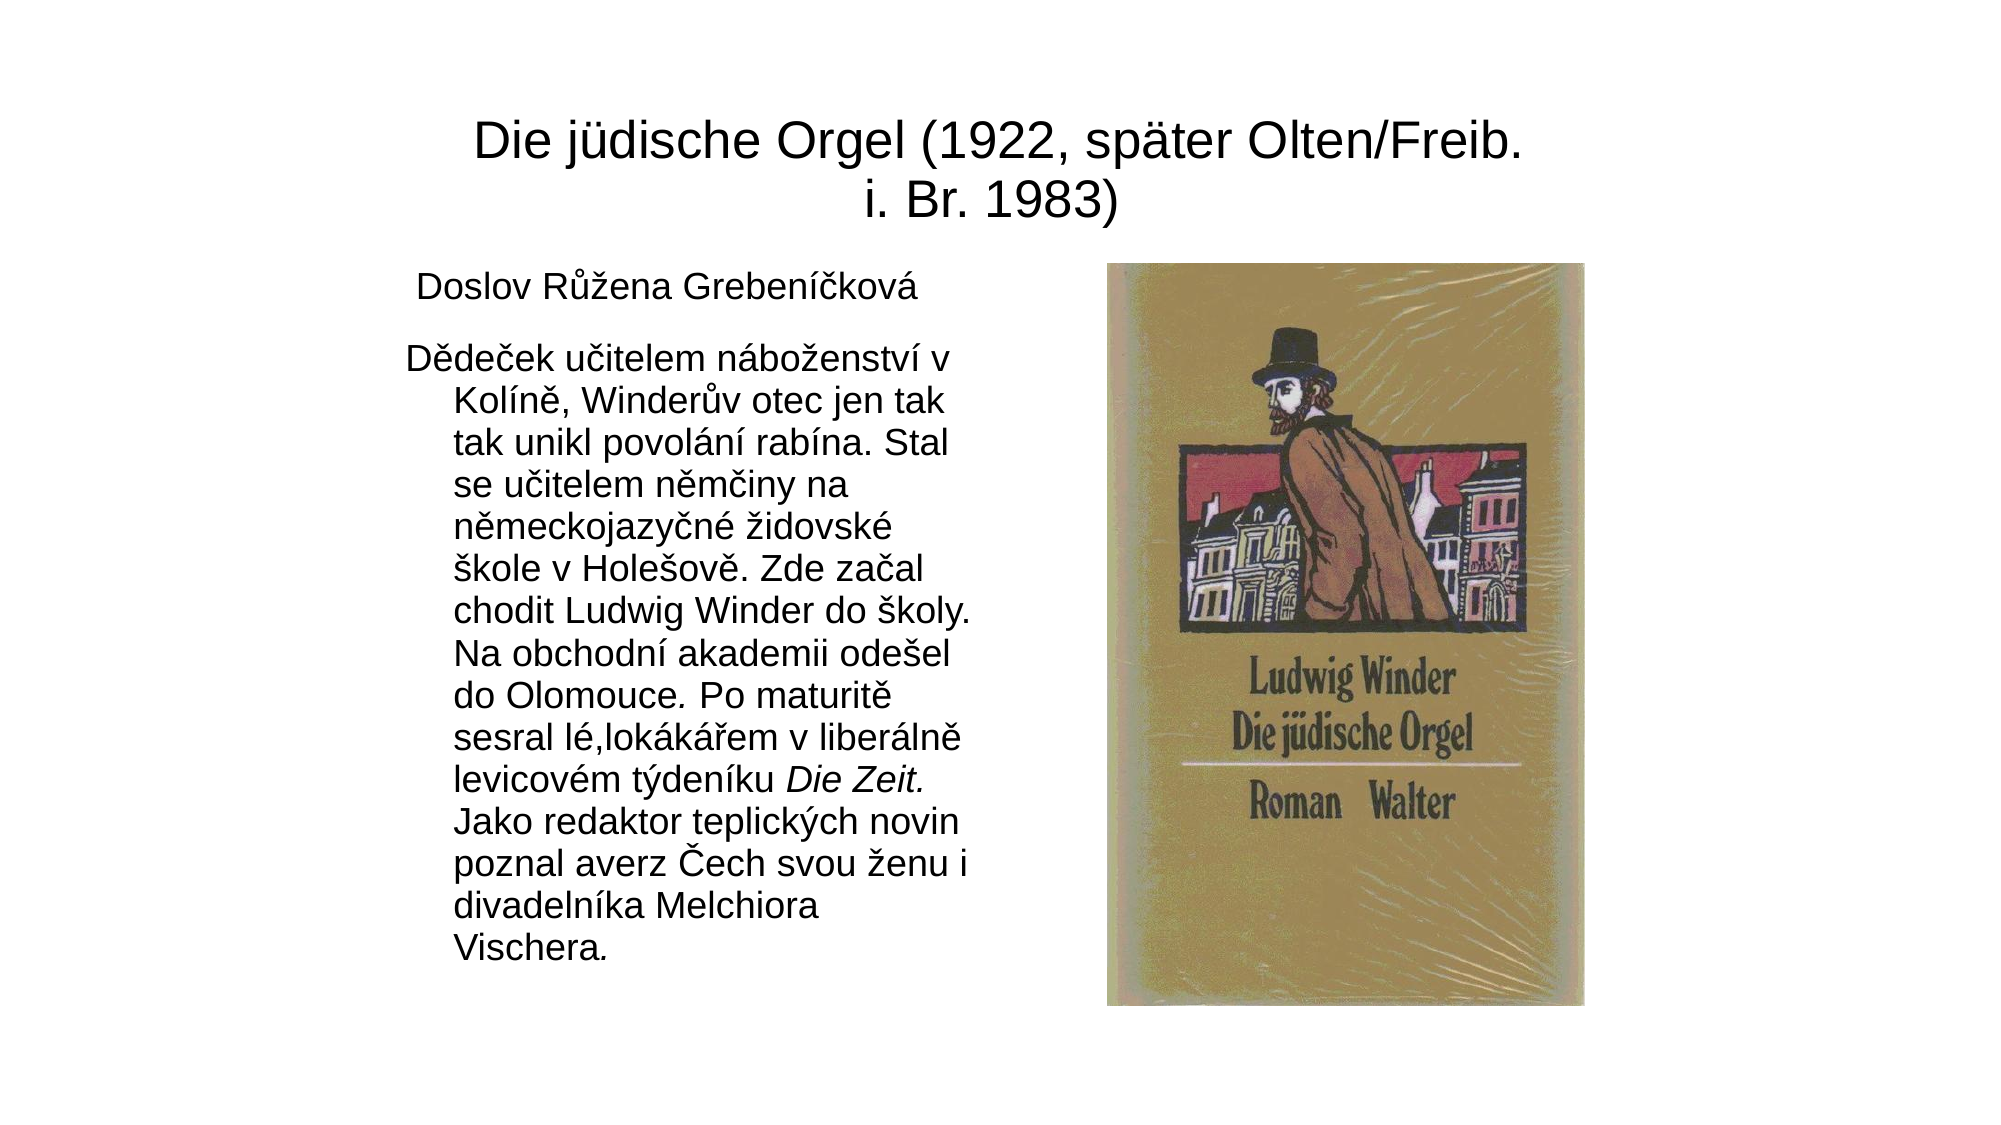

# Die jüdische Orgel (1922, später Olten/Freib. i. Br. 1983)
 Doslov Růžena Grebeníčková
Dědeček učitelem náboženství v Kolíně, Winderův otec jen tak tak unikl povolání rabína. Stal se učitelem němčiny na německojazyčné židovské škole v Holešově. Zde začal chodit Ludwig Winder do školy. Na obchodní akademii odešel do Olomouce. Po maturitě sesral lé,lokákářem v liberálně levicovém týdeníku Die Zeit. Jako redaktor teplických novin poznal averz Čech svou ženu i divadelníka Melchiora Vischera.